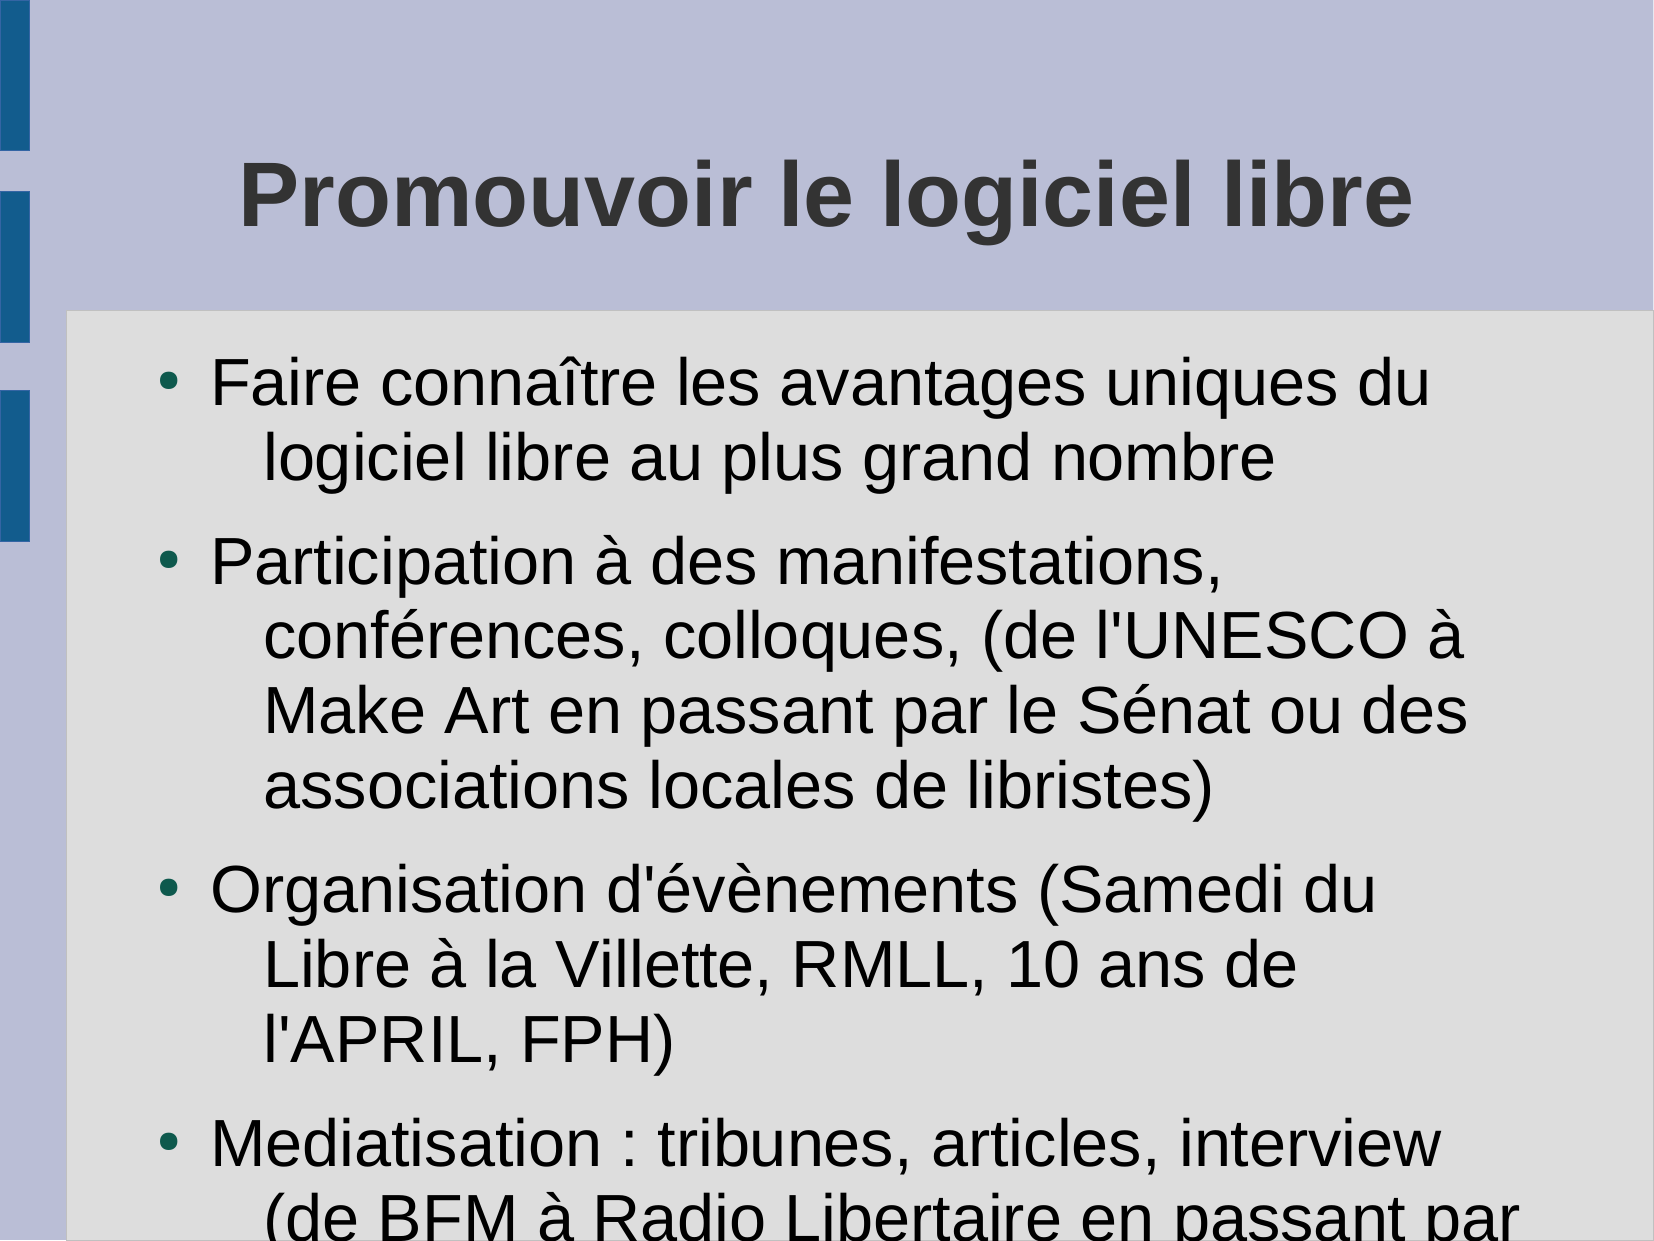

# Promouvoir le logiciel libre
Faire connaître les avantages uniques du logiciel libre au plus grand nombre
Participation à des manifestations, conférences, colloques, (de l'UNESCO à Make Art en passant par le Sénat ou des associations locales de libristes)
Organisation d'évènements (Samedi du Libre à la Villette, RMLL, 10 ans de l'APRIL, FPH)
Mediatisation : tribunes, articles, interview (de BFM à Radio Libertaire en passant par Libération...)